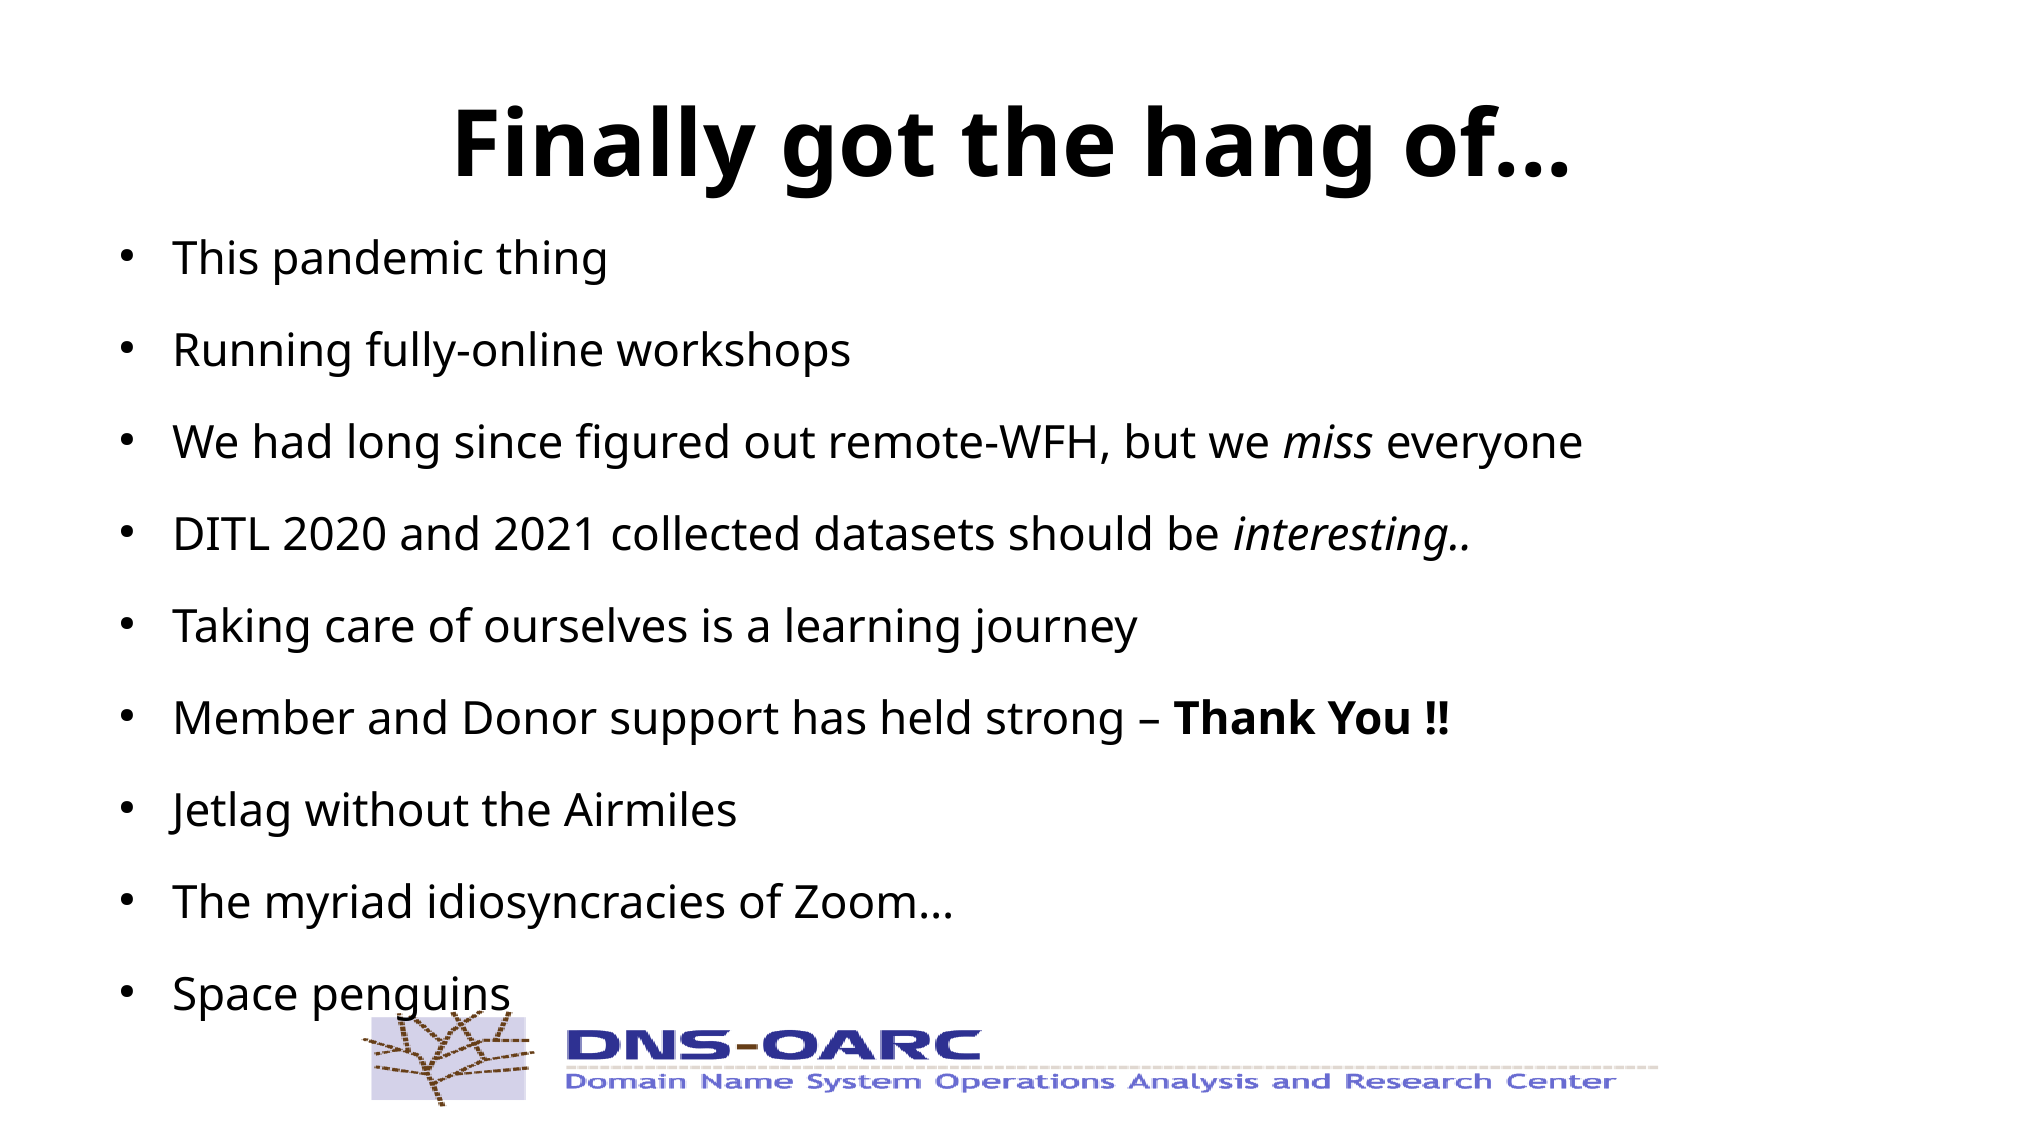

# Finally got the hang of...
This pandemic thing
Running fully-online workshops
We had long since figured out remote-WFH, but we miss everyone
DITL 2020 and 2021 collected datasets should be interesting..
Taking care of ourselves is a learning journey
Member and Donor support has held strong – Thank You !!
Jetlag without the Airmiles
The myriad idiosyncracies of Zoom…
Space penguins